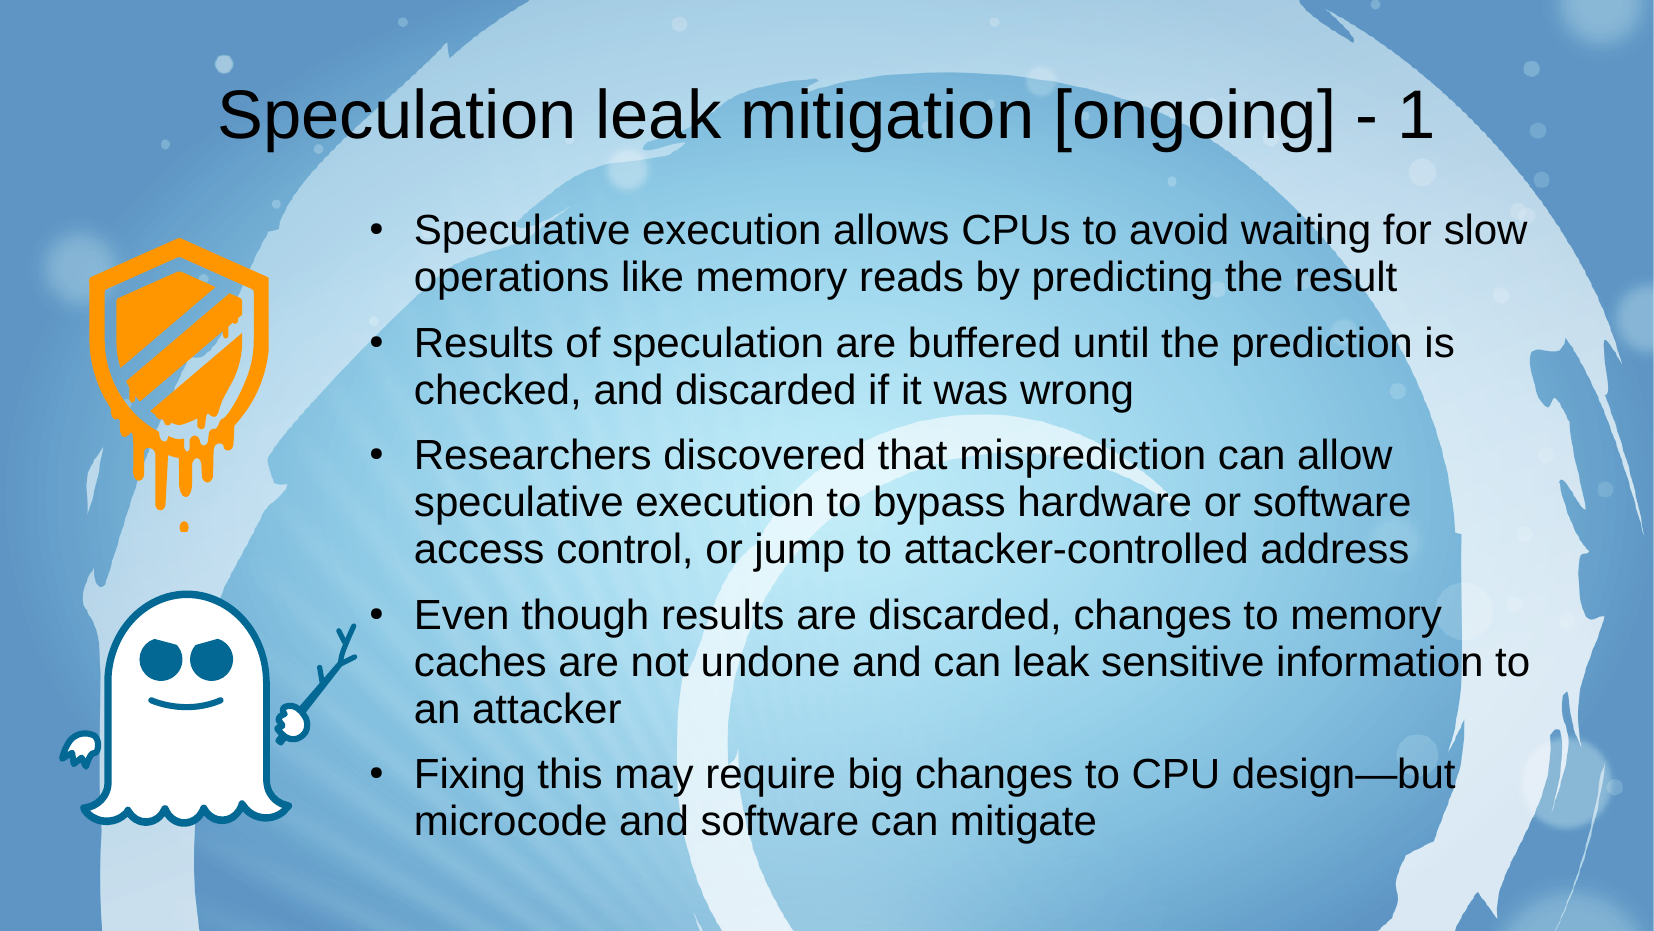

# Speculation leak mitigation [ongoing] - 1
Speculative execution allows CPUs to avoid waiting for slow operations like memory reads by predicting the result
Results of speculation are buffered until the prediction is checked, and discarded if it was wrong
Researchers discovered that misprediction can allow speculative execution to bypass hardware or software access control, or jump to attacker-controlled address
Even though results are discarded, changes to memory caches are not undone and can leak sensitive information to an attacker
Fixing this may require big changes to CPU design—but microcode and software can mitigate